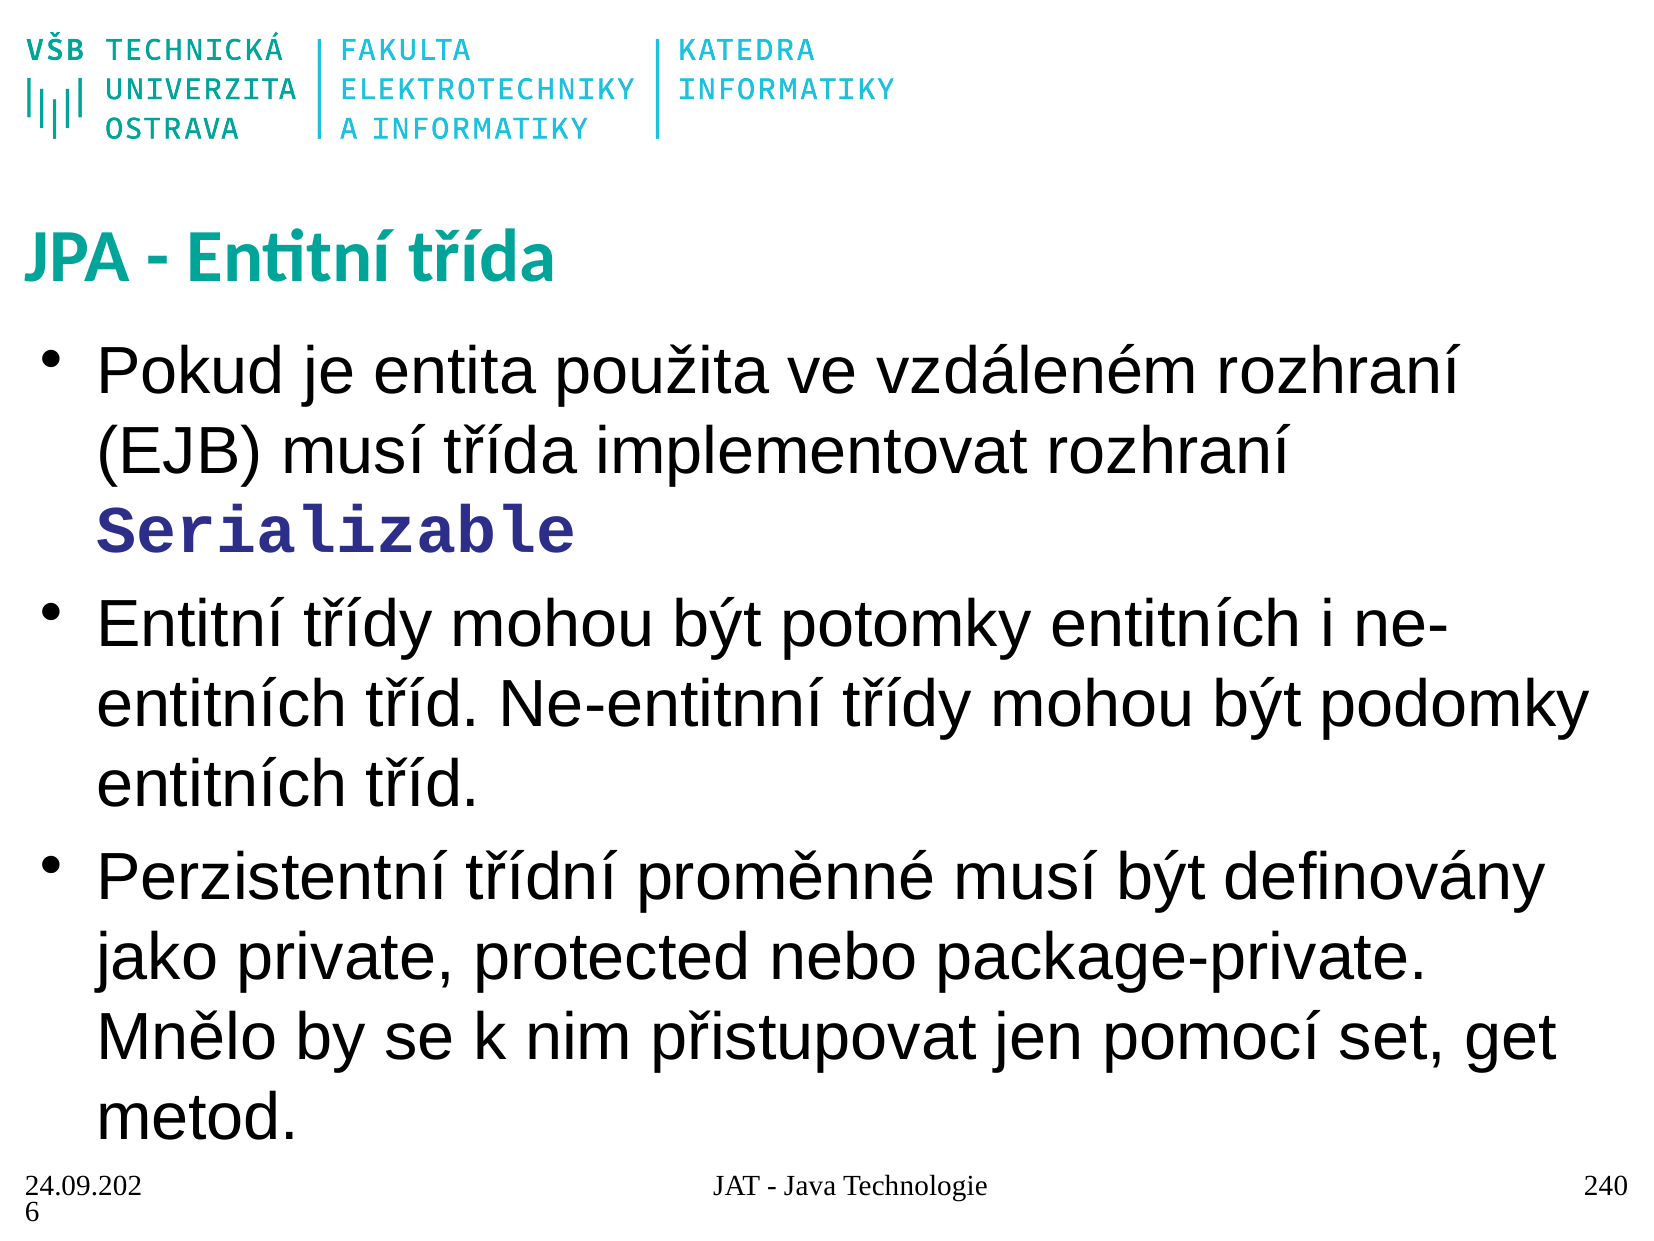

JPA - Entitní třída
# Pokud je entita použita ve vzdáleném rozhraní (EJB) musí třída implementovat rozhraní Serializable
Entitní třídy mohou být potomky entitních i ne-entitních tříd. Ne-entitnní třídy mohou být podomky entitních tříd.
Perzistentní třídní proměnné musí být definovány jako private, protected nebo package-private. Mnělo by se k nim přistupovat jen pomocí set, get metod.
JAT - Java Technologie
240